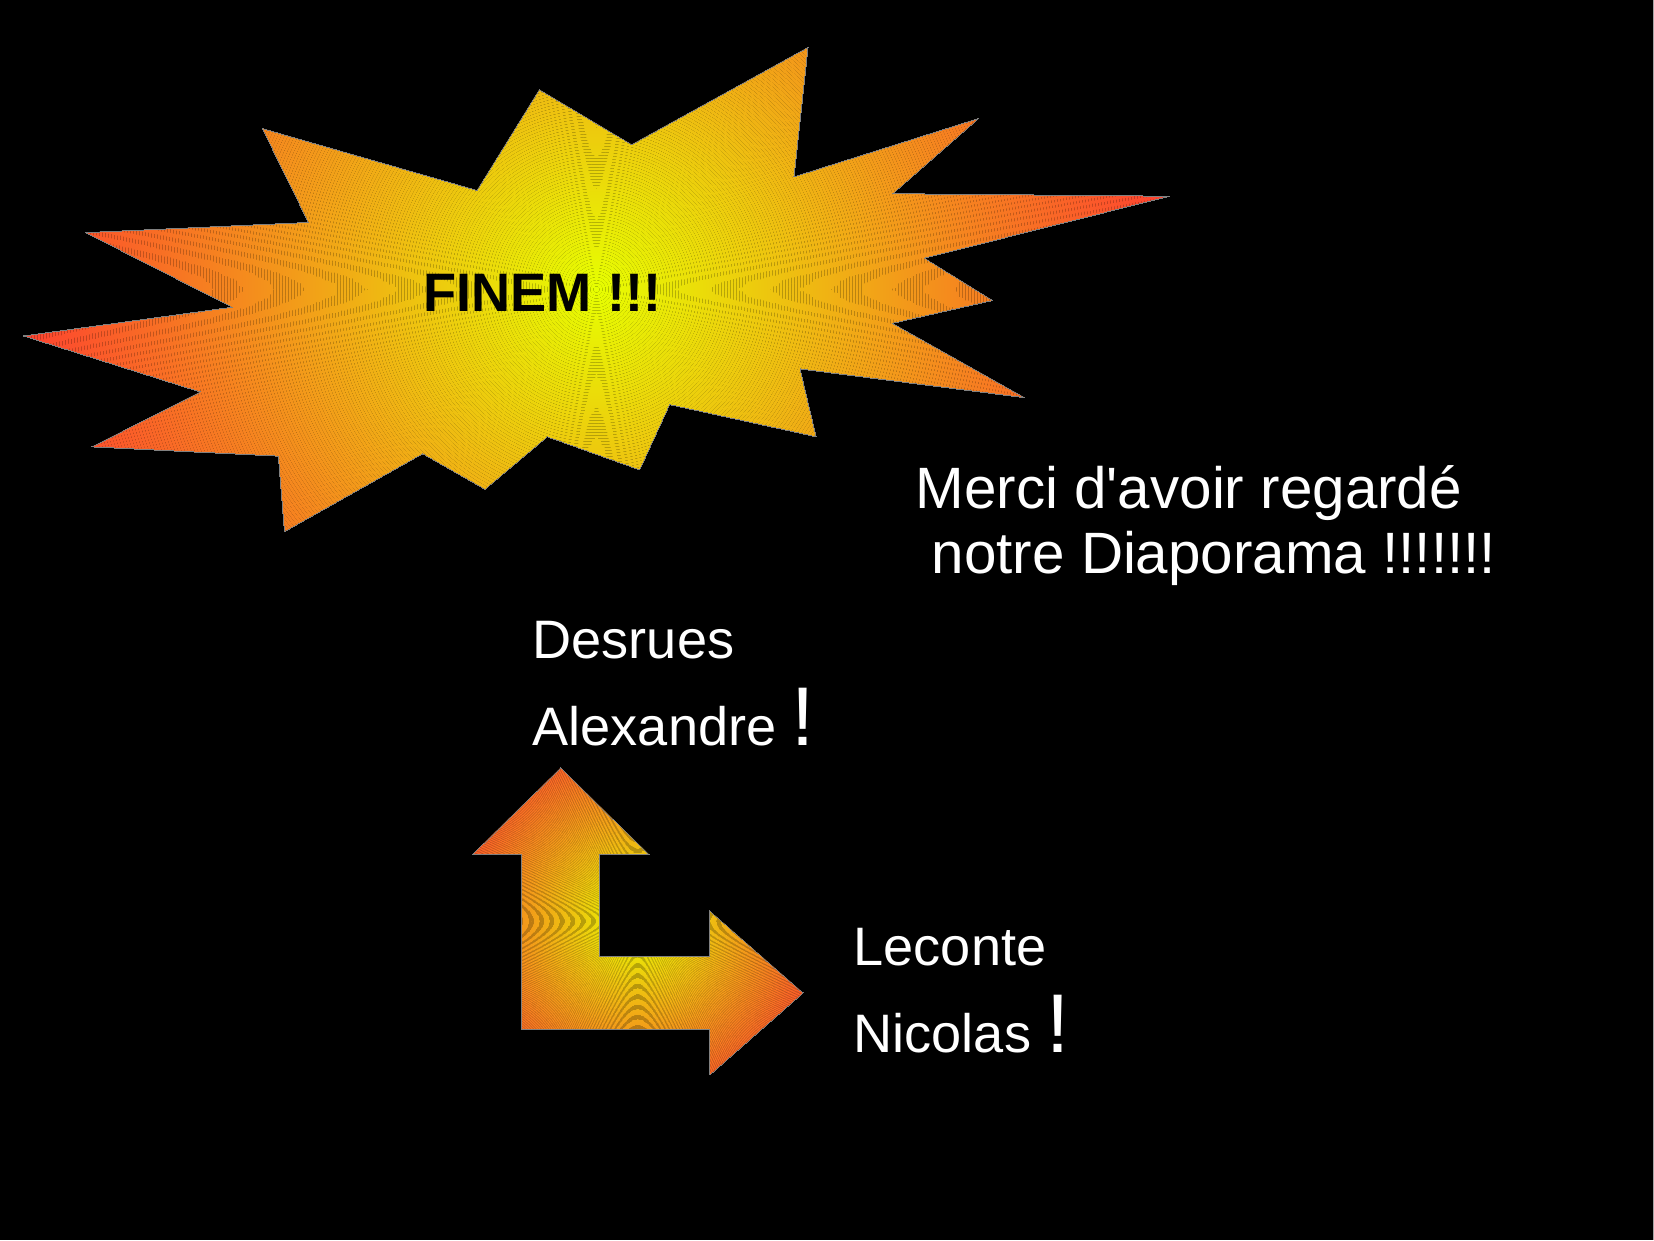

FINEM !!!
Merci d'avoir regardé
 notre Diaporama !!!!!!!
Desrues
Alexandre !
Leconte Nicolas !